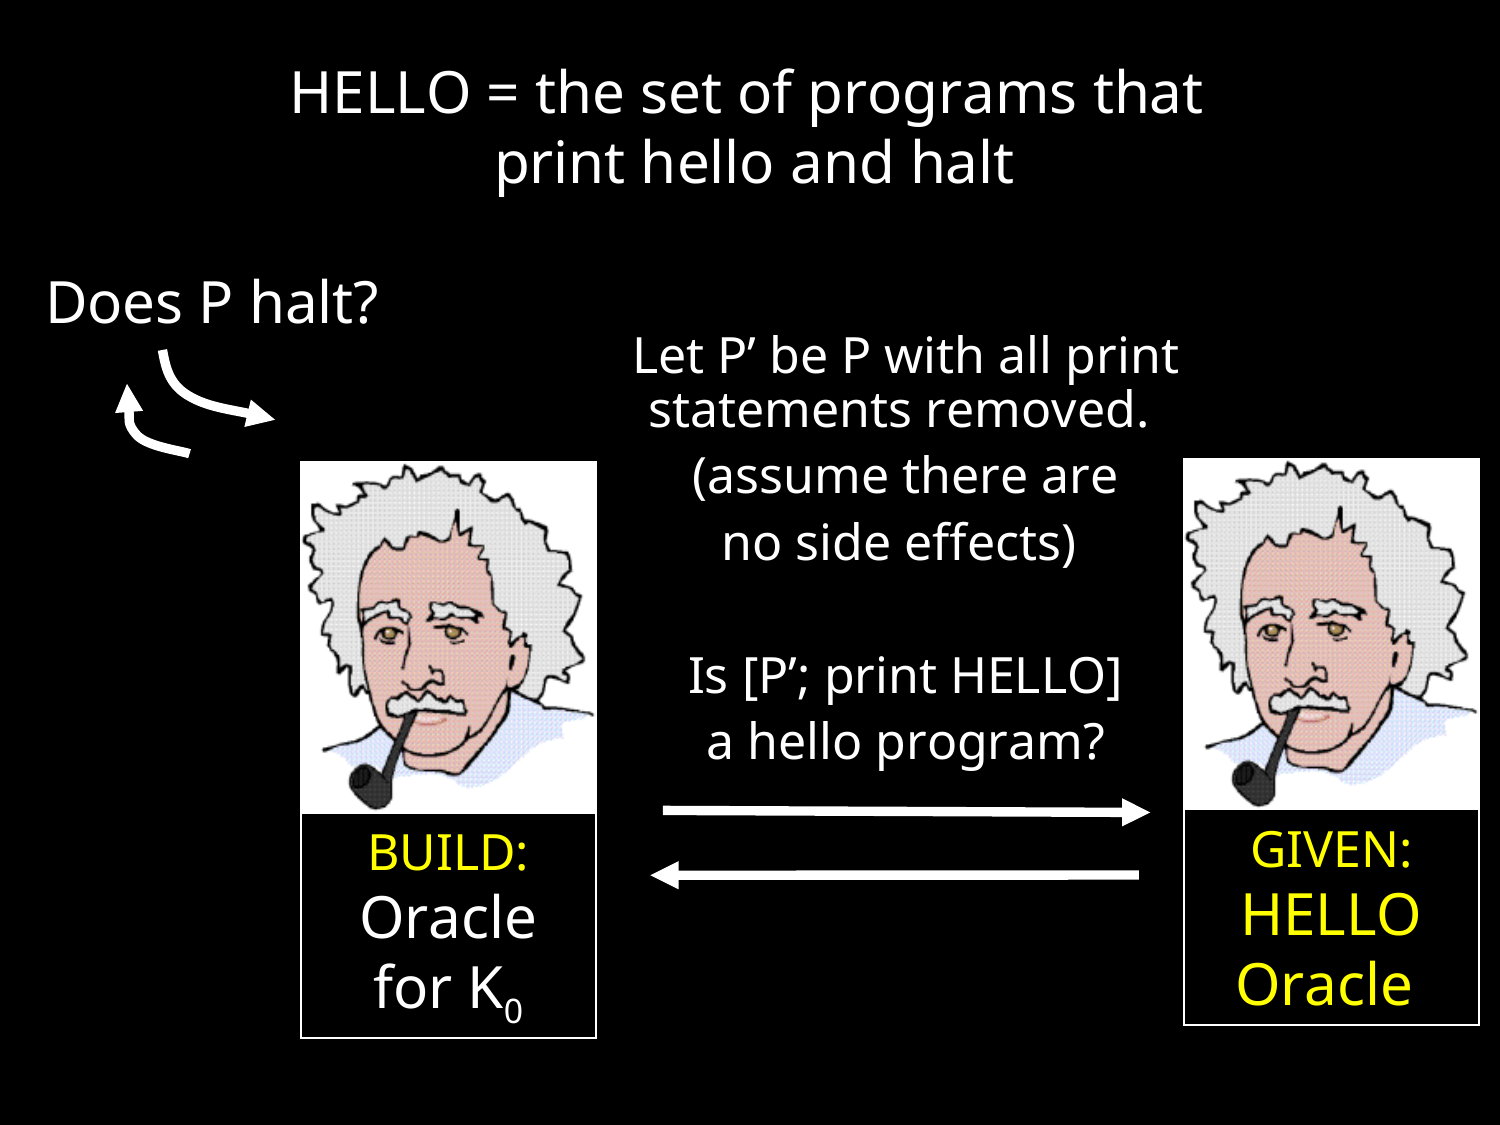

HELLO = the set of programs that
print hello and halt
Does P halt?
Let P’ be P with all print statements removed.
(assume there are
no side effects)
Is [P’; print HELLO]
a hello program?
GIVEN:HELLO Oracle
BUILD:Oracle for K0